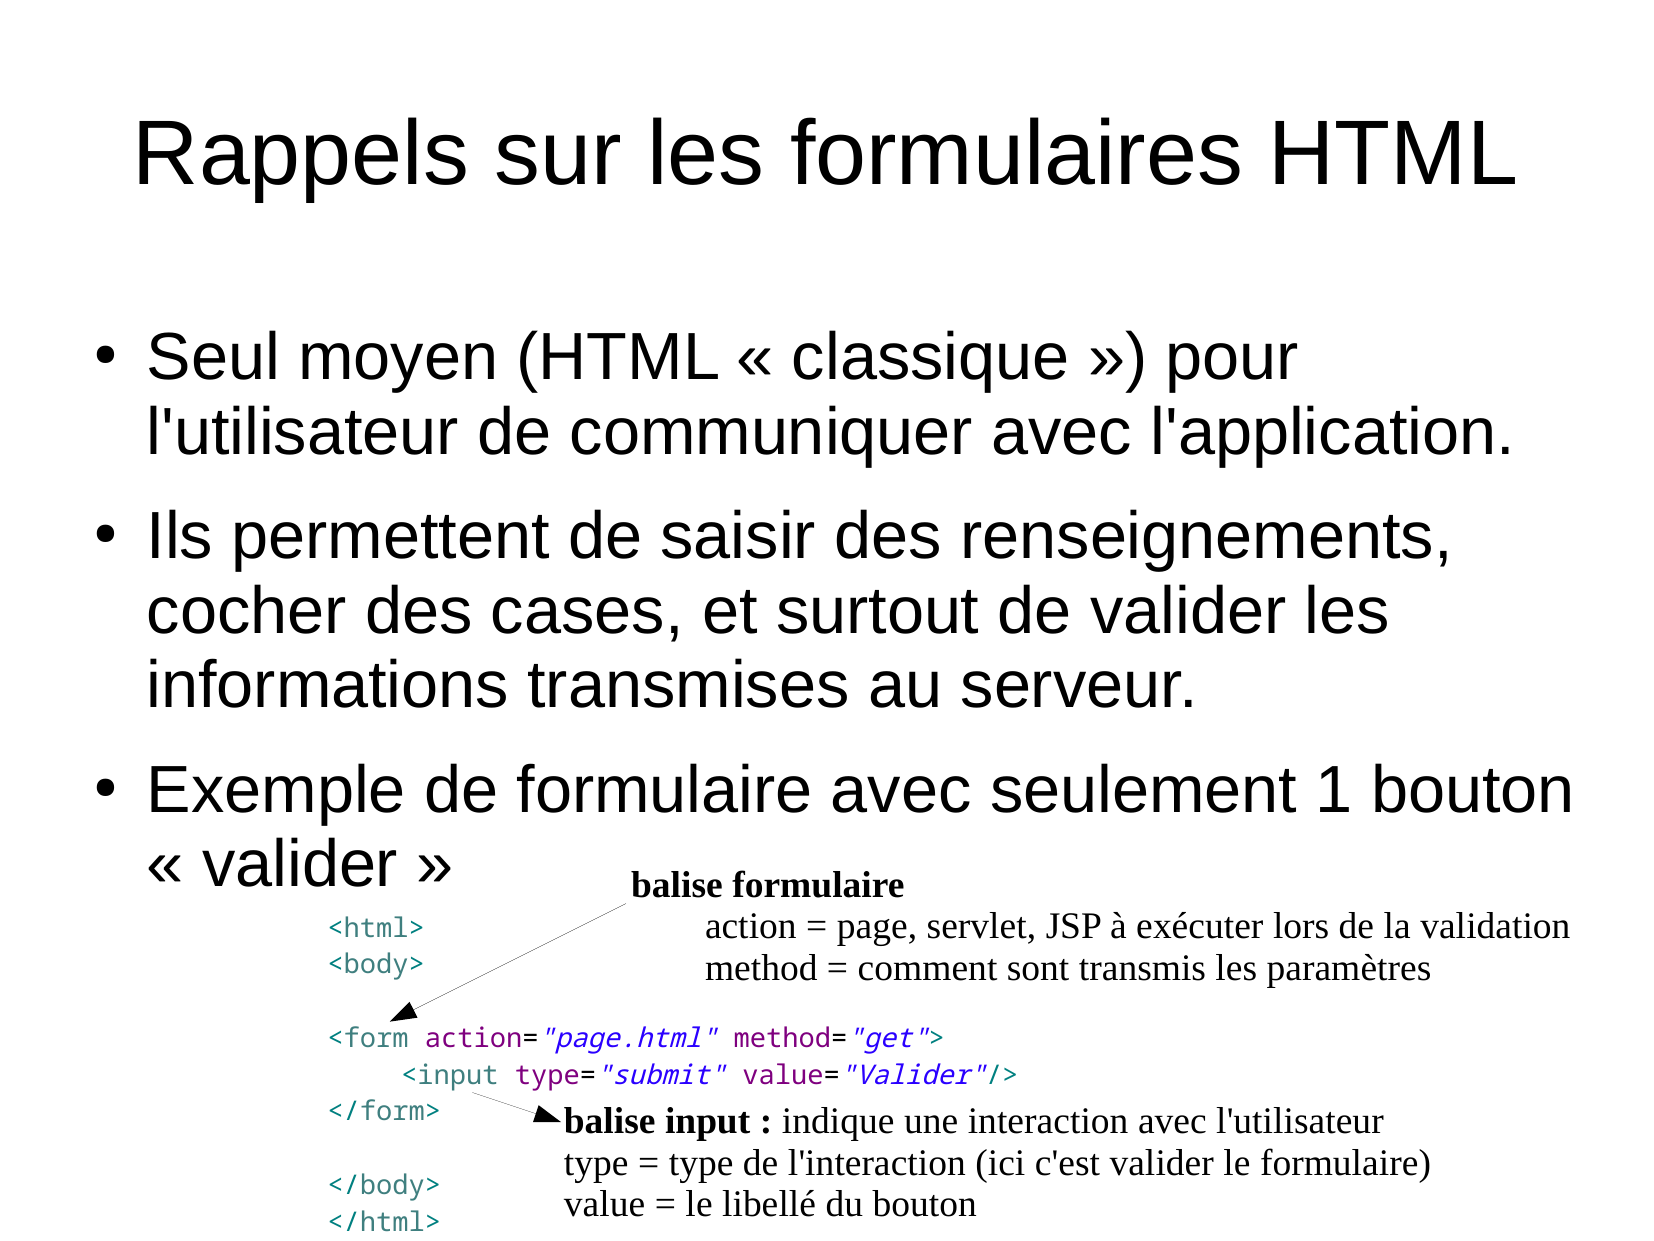

# Rappels sur les formulaires HTML
Seul moyen (HTML « classique ») pour l'utilisateur de communiquer avec l'application.
Ils permettent de saisir des renseignements, cocher des cases, et surtout de valider les informations transmises au serveur.
Exemple de formulaire avec seulement 1 bouton « valider »
balise formulaire
	action = page, servlet, JSP à exécuter lors de la validation
	method = comment sont transmis les paramètres
<html>
<body>
<form action="page.html" method="get">
	<input type="submit" value="Valider"/>
</form>
</body>
</html>
balise input : indique une interaction avec l'utilisateur
type = type de l'interaction (ici c'est valider le formulaire)
value = le libellé du bouton